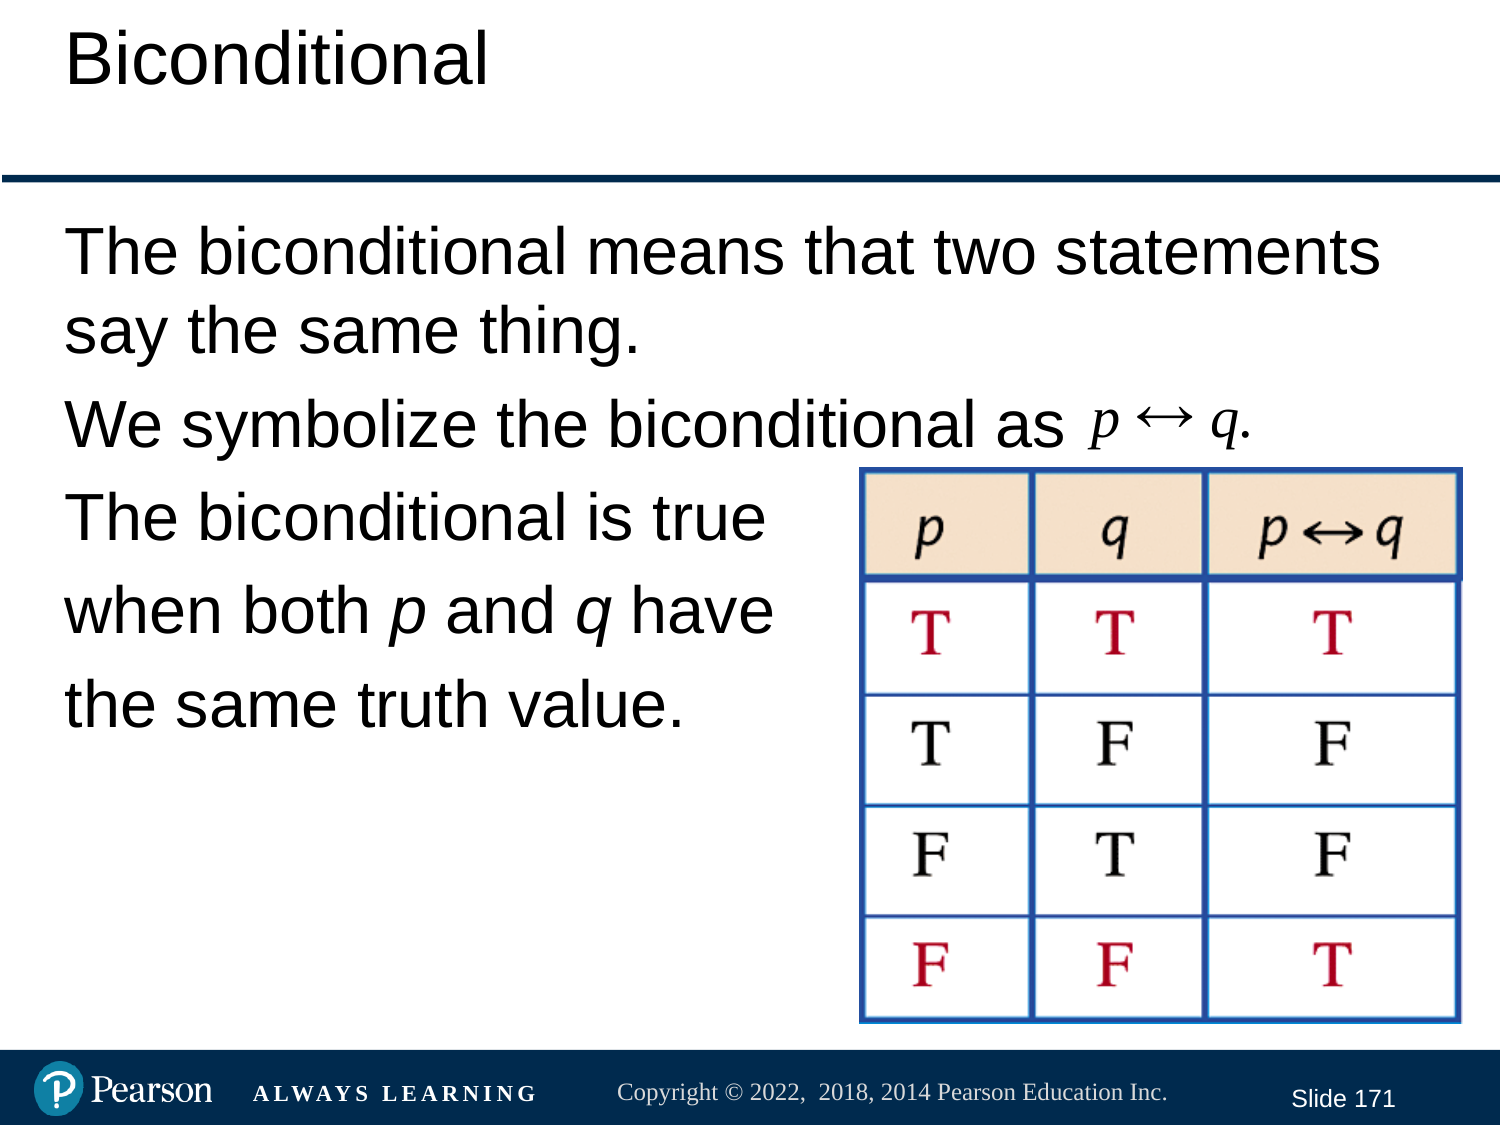

# Biconditional
The biconditional means that two statements say the same thing.
We symbolize the biconditional as
The biconditional is true
when both p and q have
the same truth value.